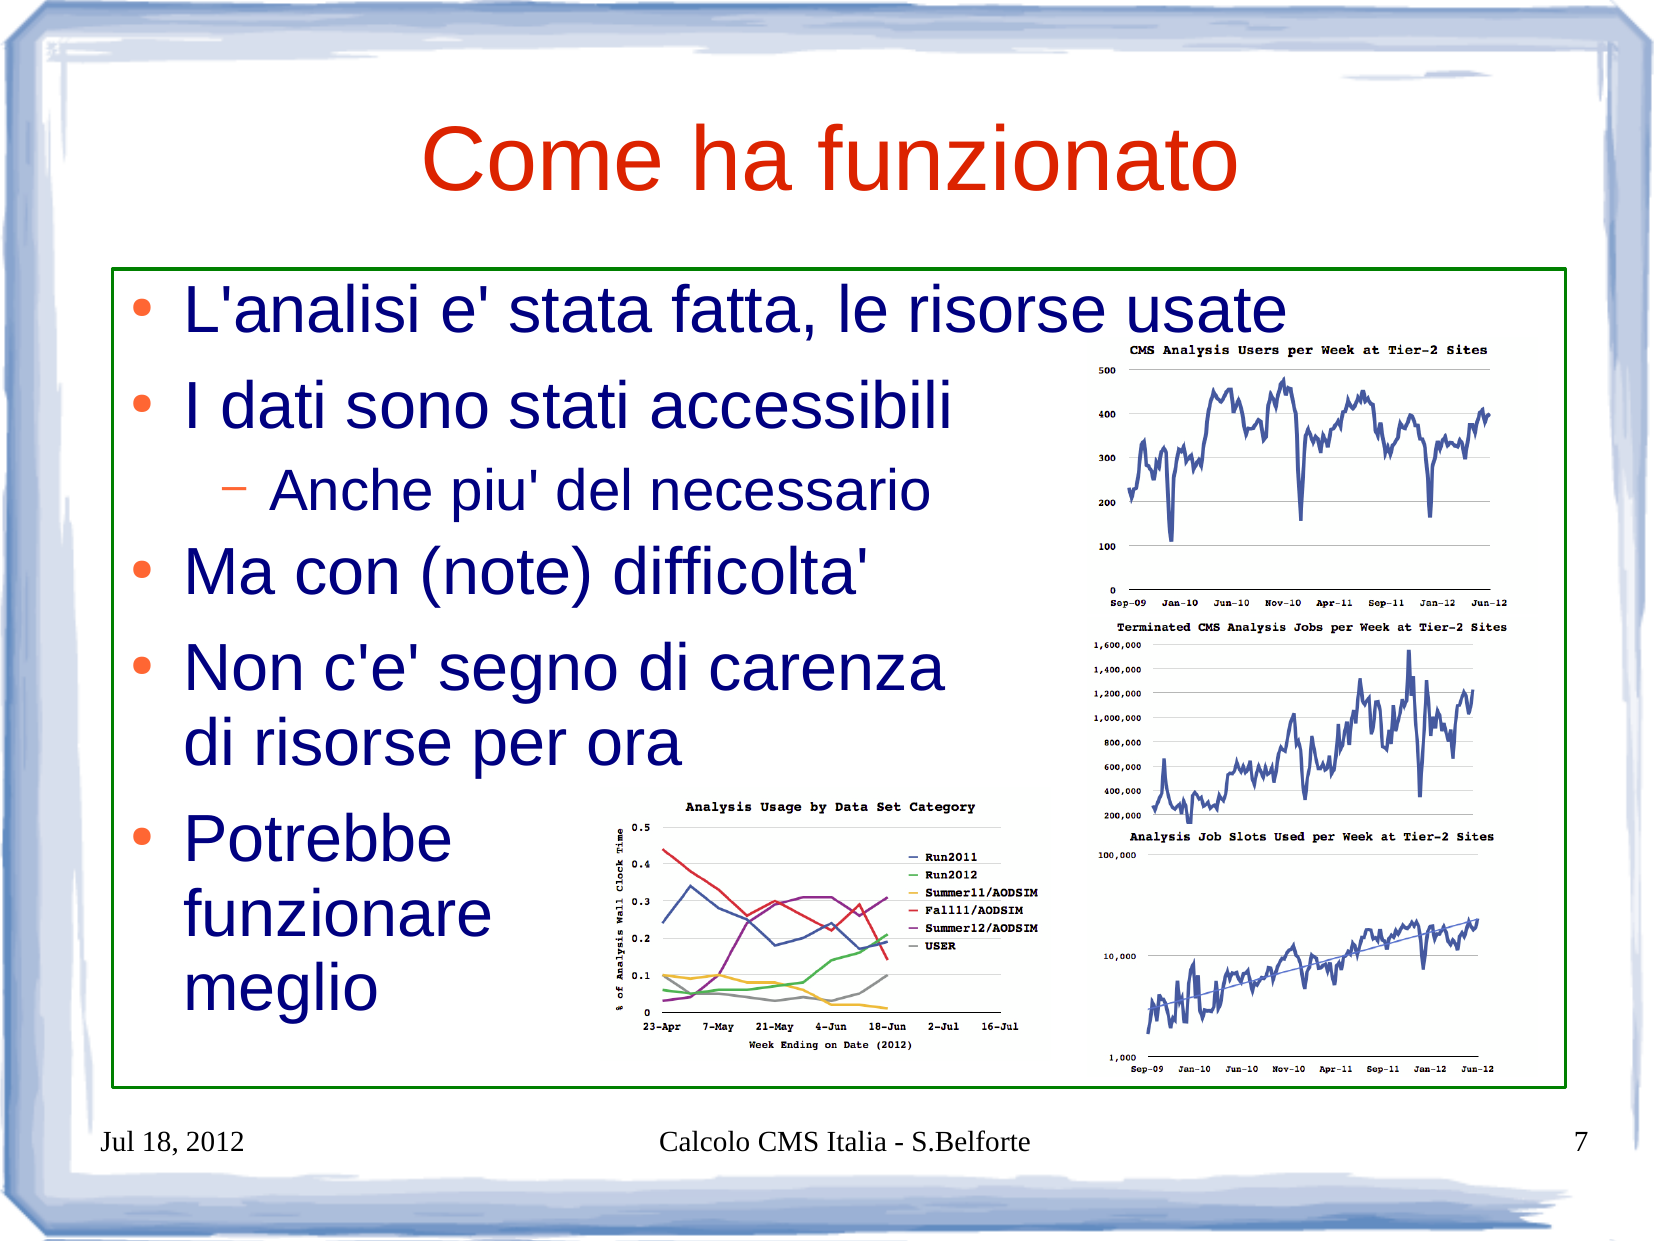

# Come ha funzionato
L'analisi e' stata fatta, le risorse usate
I dati sono stati accessibili
Anche piu' del necessario
Ma con (note) difficolta'
Non c'e' segno di carenza
di risorse per ora
Potrebbe
funzionare
meglio
Jul 18, 2012
Calcolo CMS Italia - S.Belforte
7